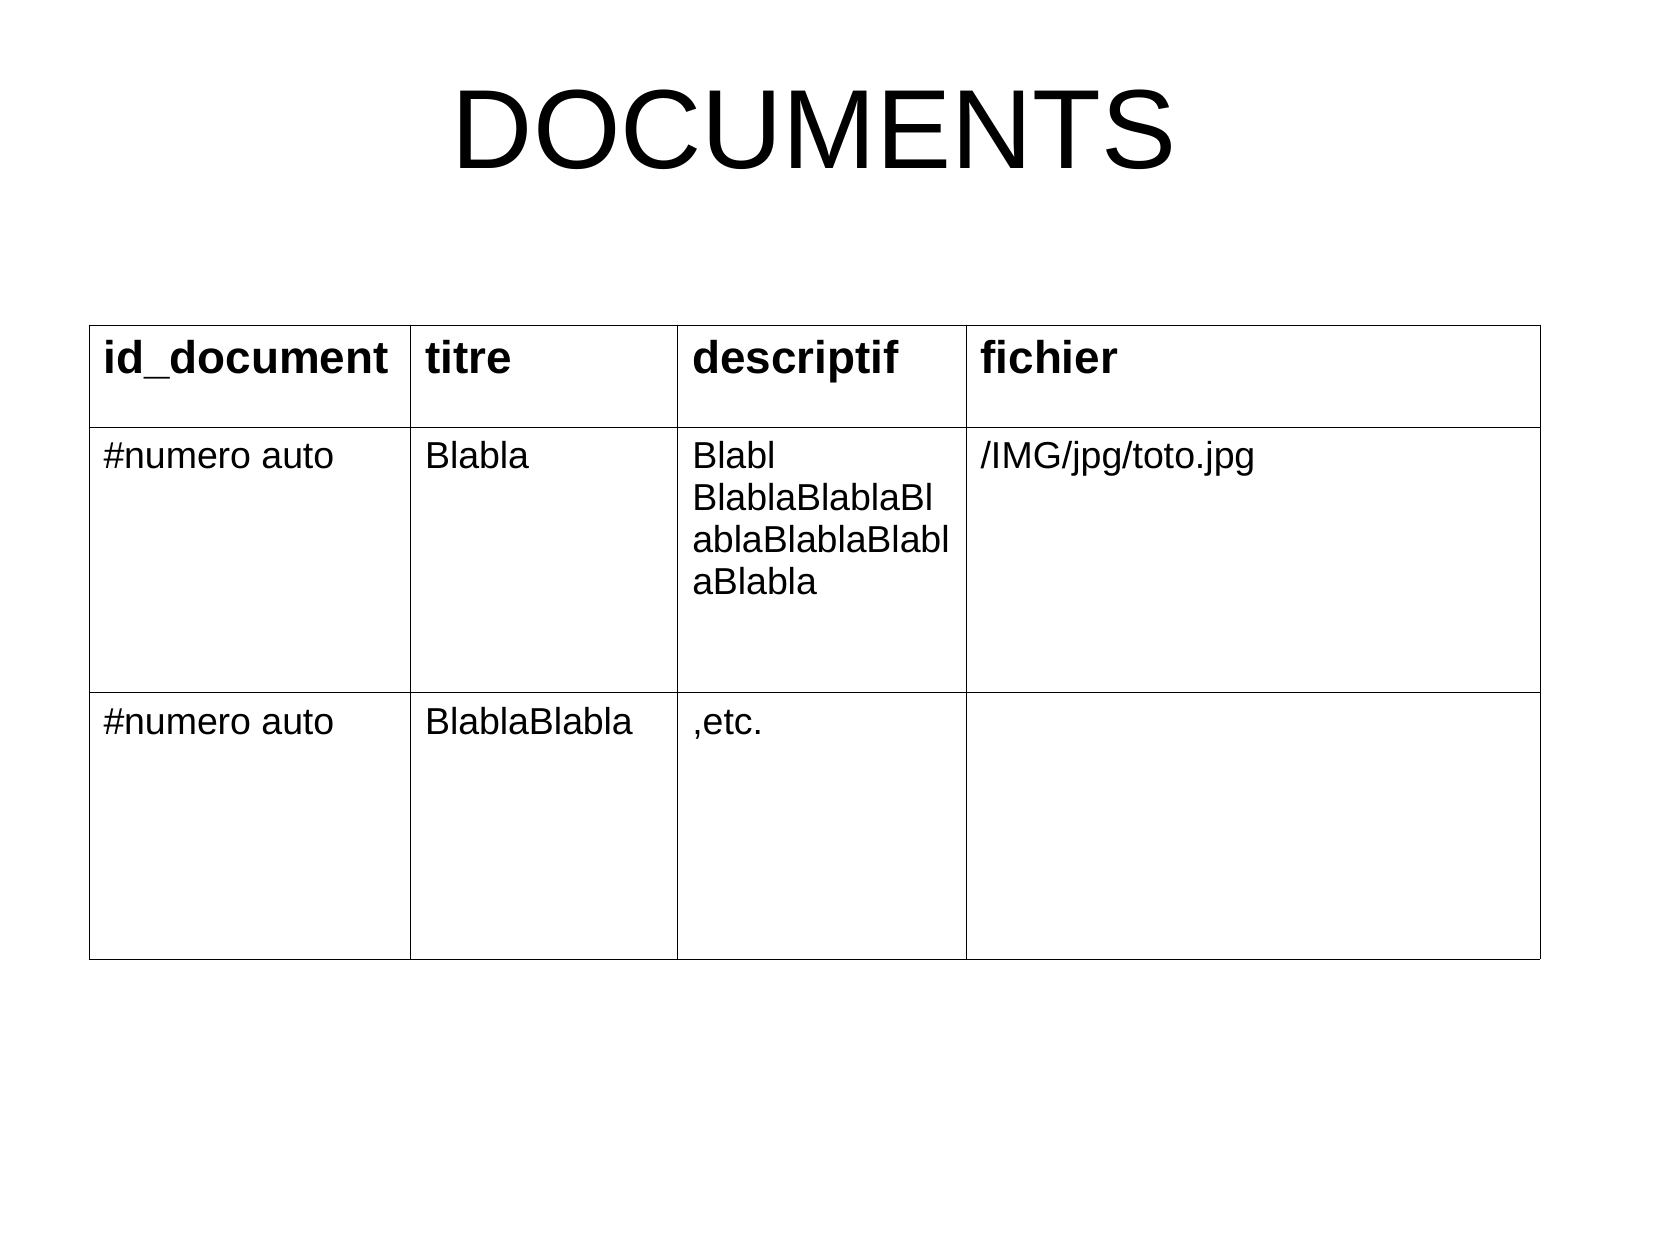

| DOCUMENTS | | | |
| --- | --- | --- | --- |
| id\_document | titre | descriptif | fichier |
| #numero auto | Blabla | Blabl BlablaBlablaBlablaBlablaBlablaBlabla | /IMG/jpg/toto.jpg |
| #numero auto | BlablaBlabla | ,etc. | |